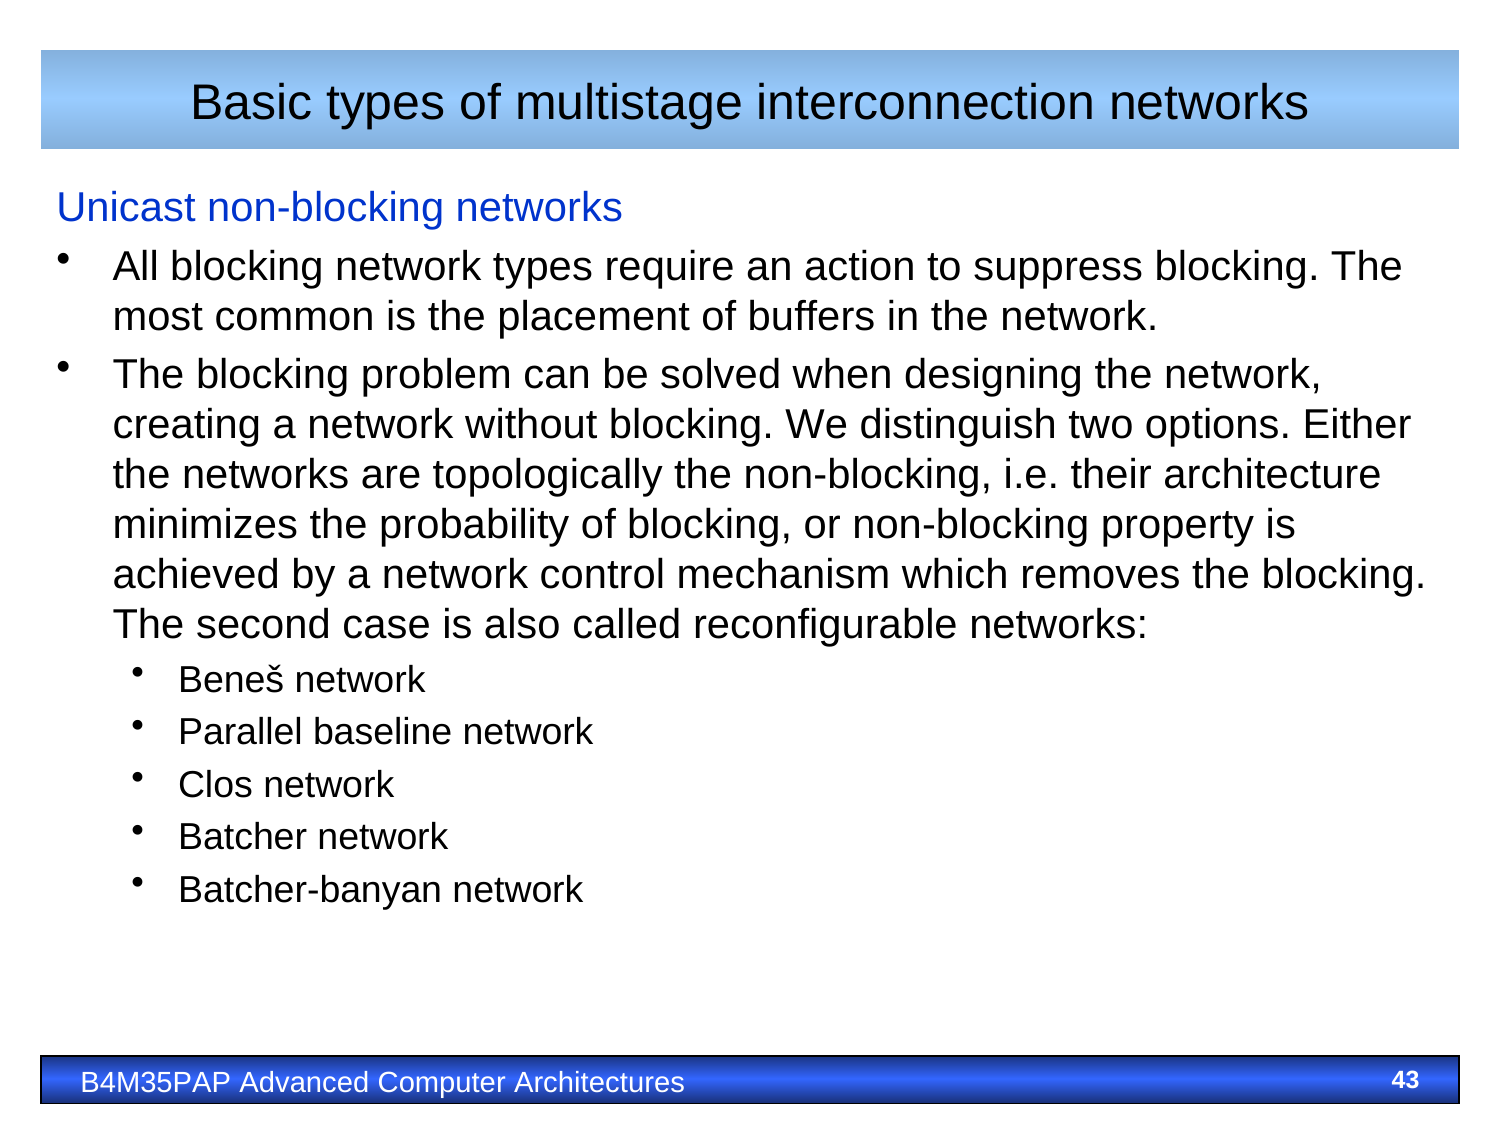

# Basic types of multistage interconnection networks
Unicast non-blocking networks
All blocking network types require an action to suppress blocking. The most common is the placement of buffers in the network.
The blocking problem can be solved when designing the network, creating a network without blocking. We distinguish two options. Either the networks are topologically the non-blocking, i.e. their architecture minimizes the probability of blocking, or non-blocking property is achieved by a network control mechanism which removes the blocking. The second case is also called reconfigurable networks:
Beneš network
Parallel baseline network
Clos network
Batcher network
Batcher-banyan network